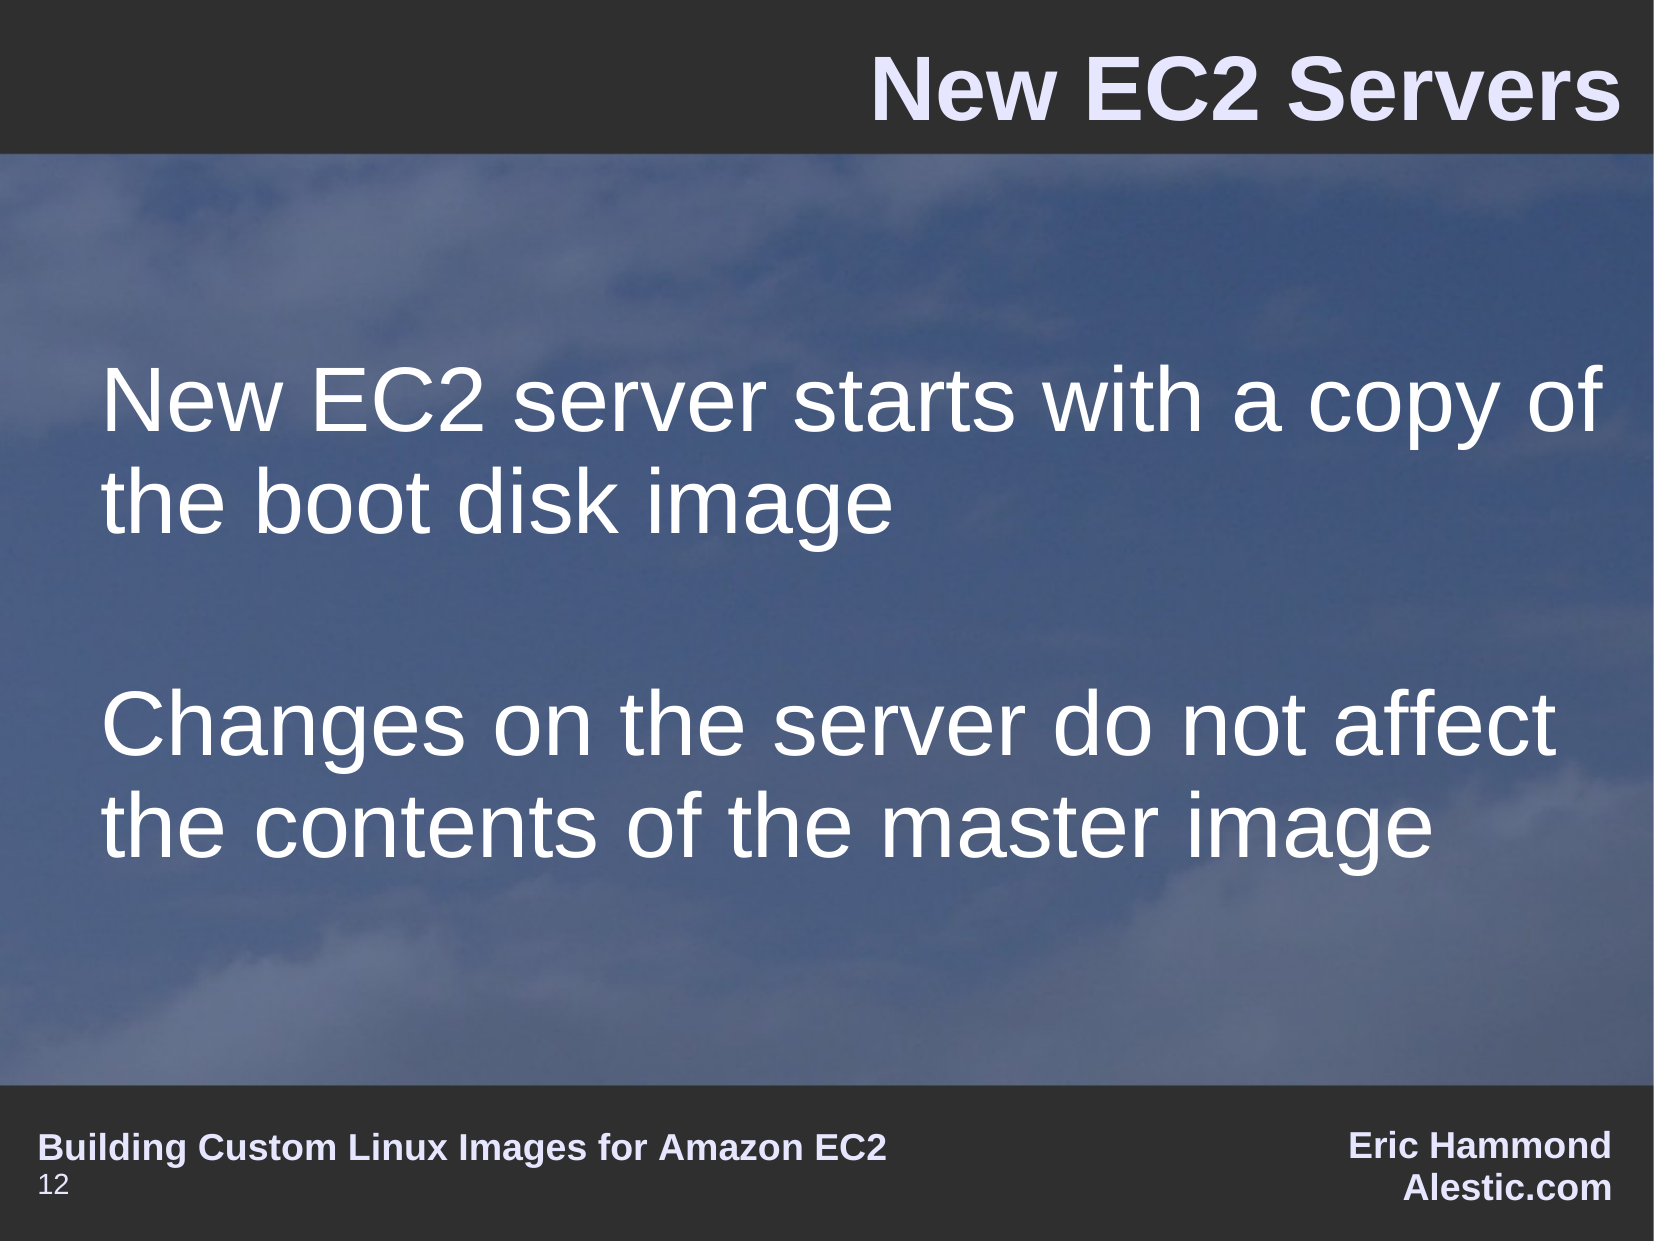

# New EC2 Servers
New EC2 server starts with a copy of the boot disk image
Changes on the server do not affect the contents of the master image
12
Eric Hammond
Alestic.com